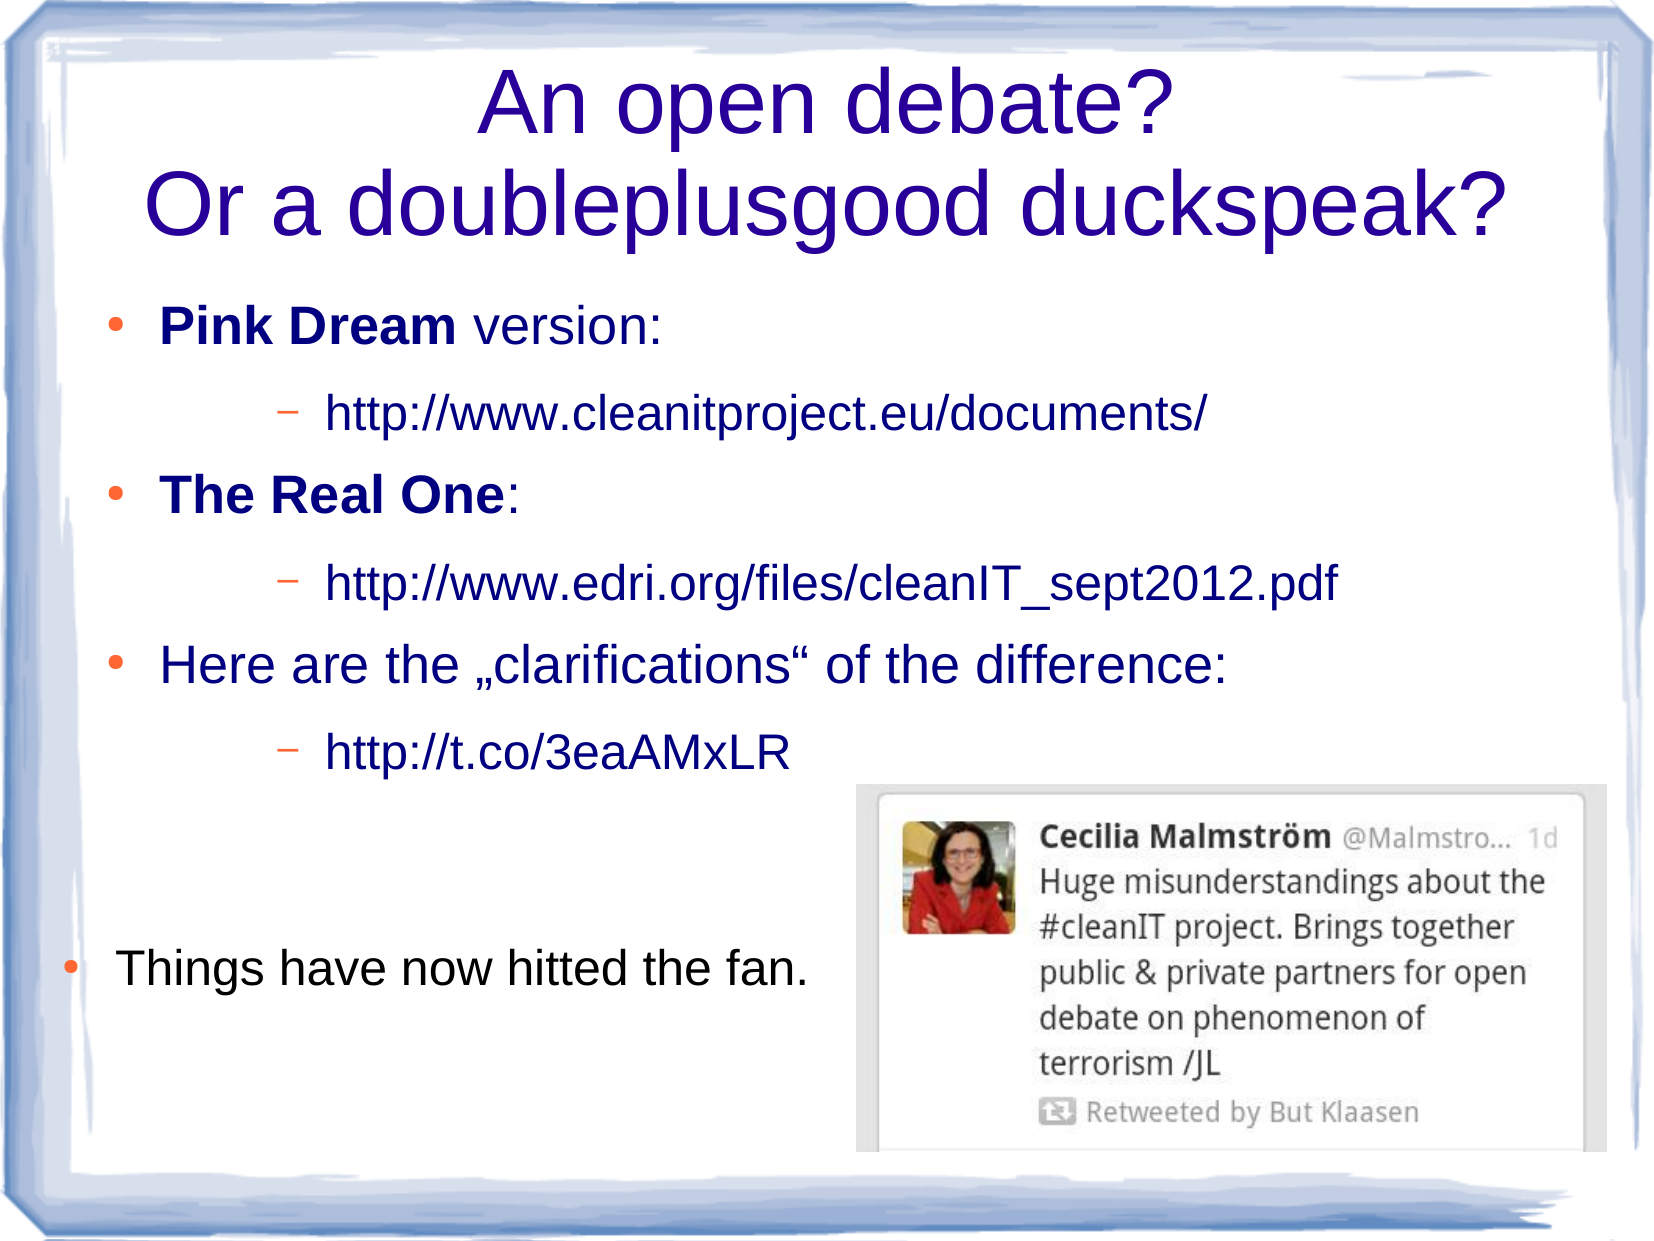

# An open debate? Or a doubleplusgood duckspeak?
Pink Dream version:
http://www.cleanitproject.eu/documents/
The Real One:
http://www.edri.org/files/cleanIT_sept2012.pdf
Here are the „clarifications“ of the difference:
http://t.co/3eaAMxLR
Things have now hitted the fan.